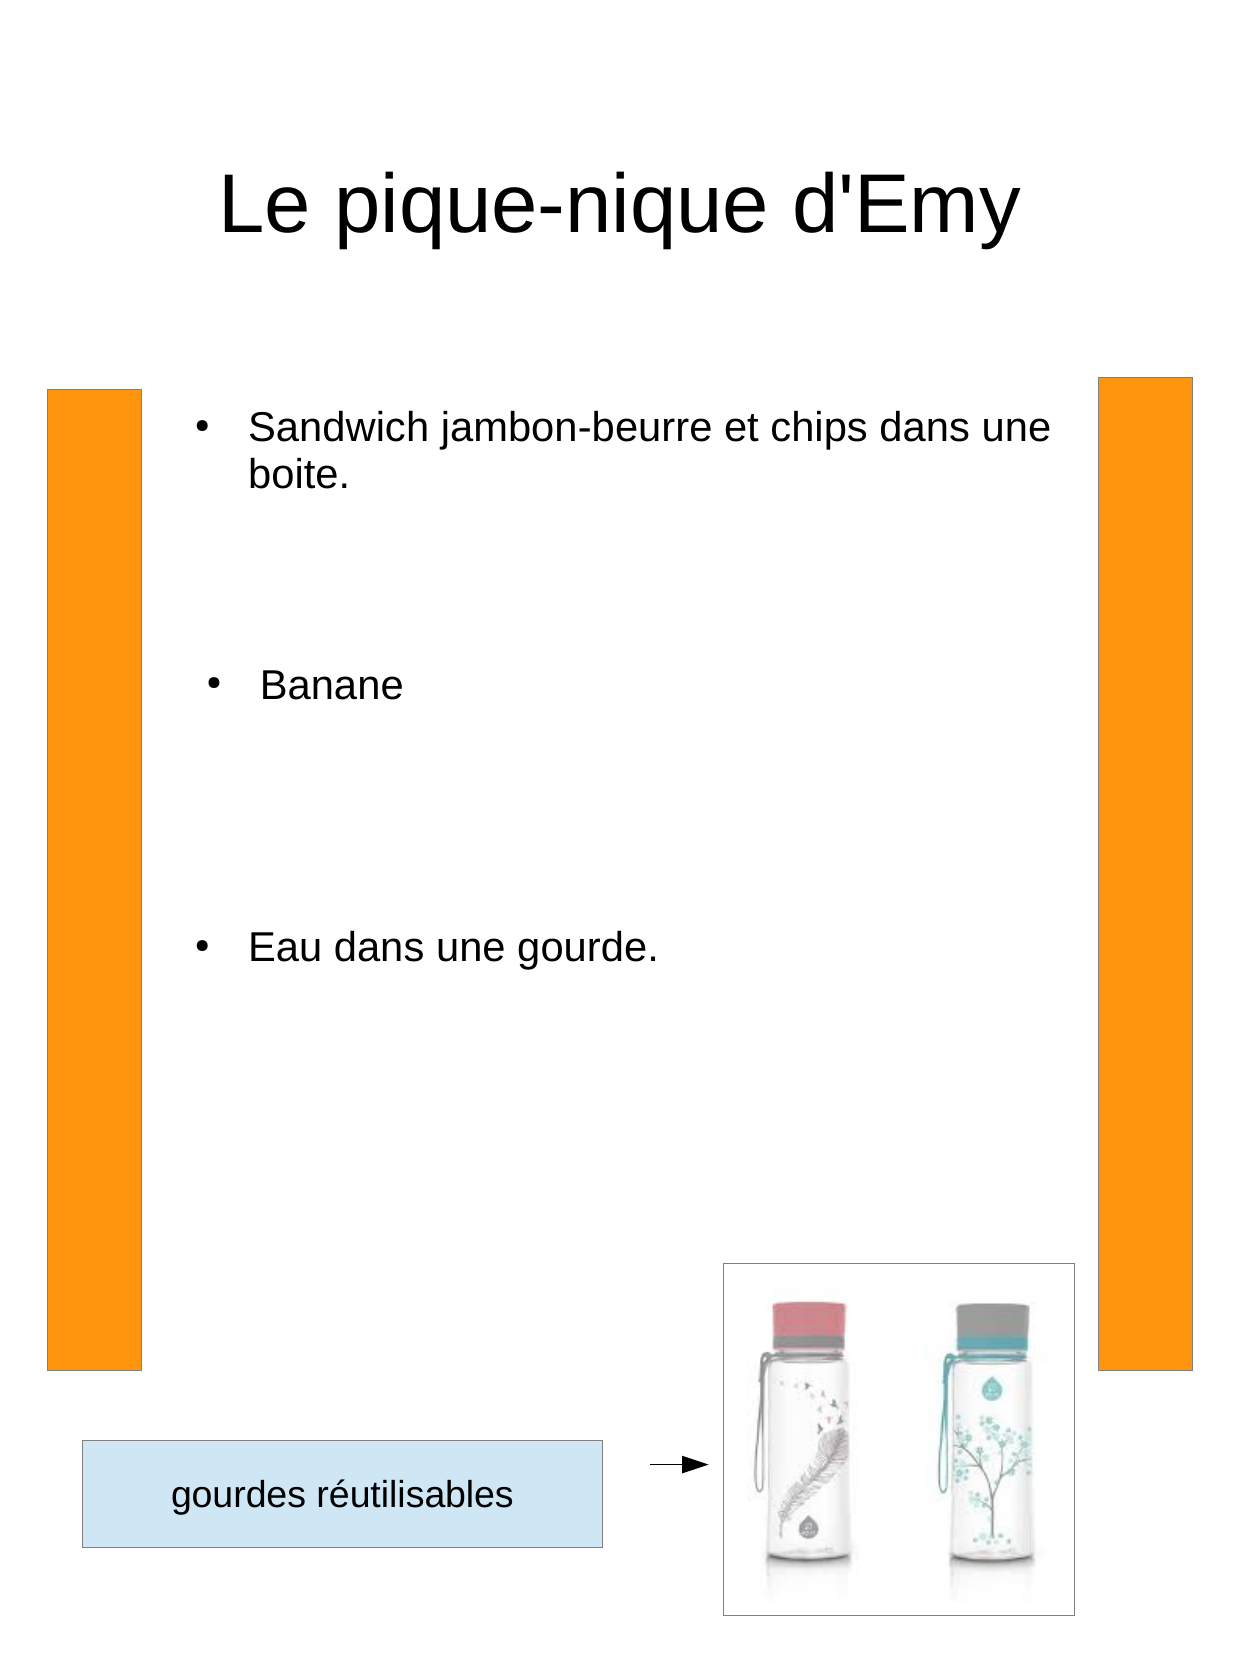

# Le pique-nique d'Emy
Sandwich jambon-beurre et chips dans une boite.
Banane
Eau dans une gourde.
gourdes réutilisables